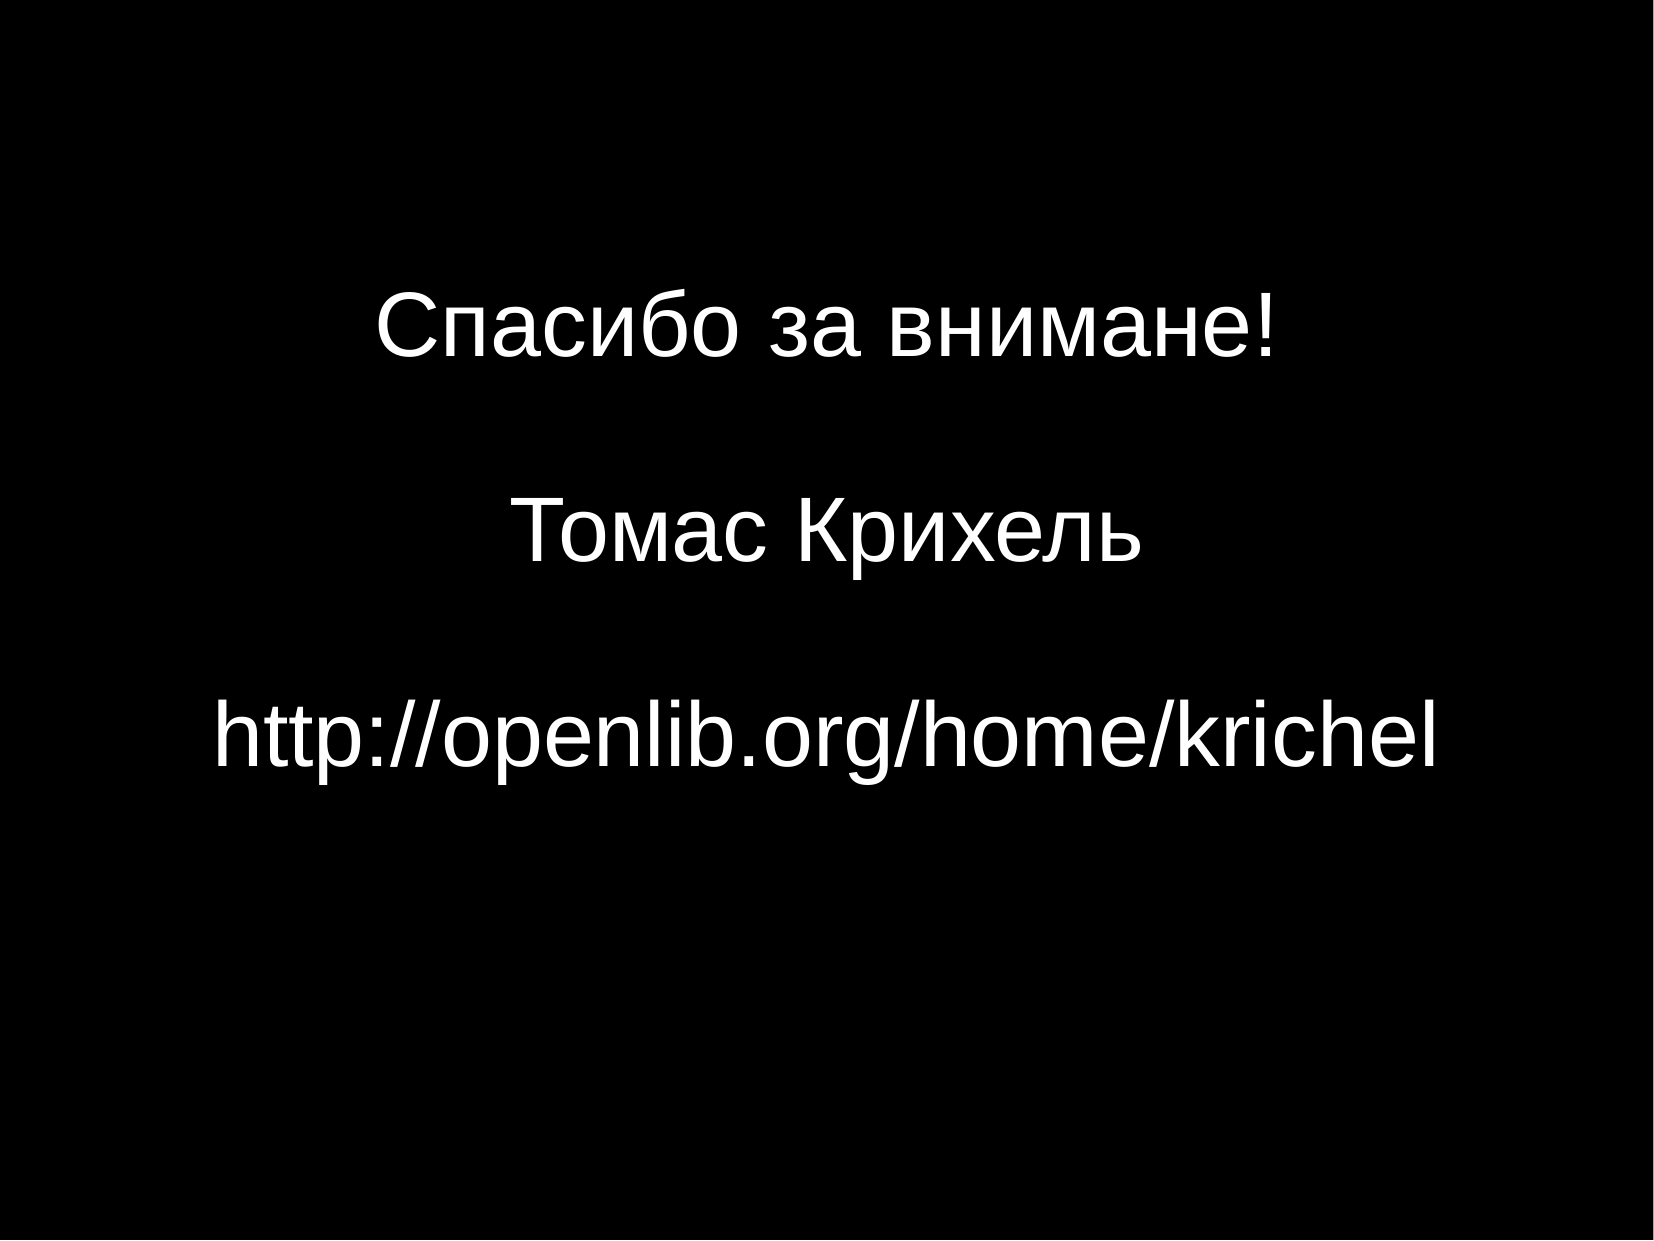

# Спасибо за внимане!
Томас Крихель
http://openlib.org/home/krichel